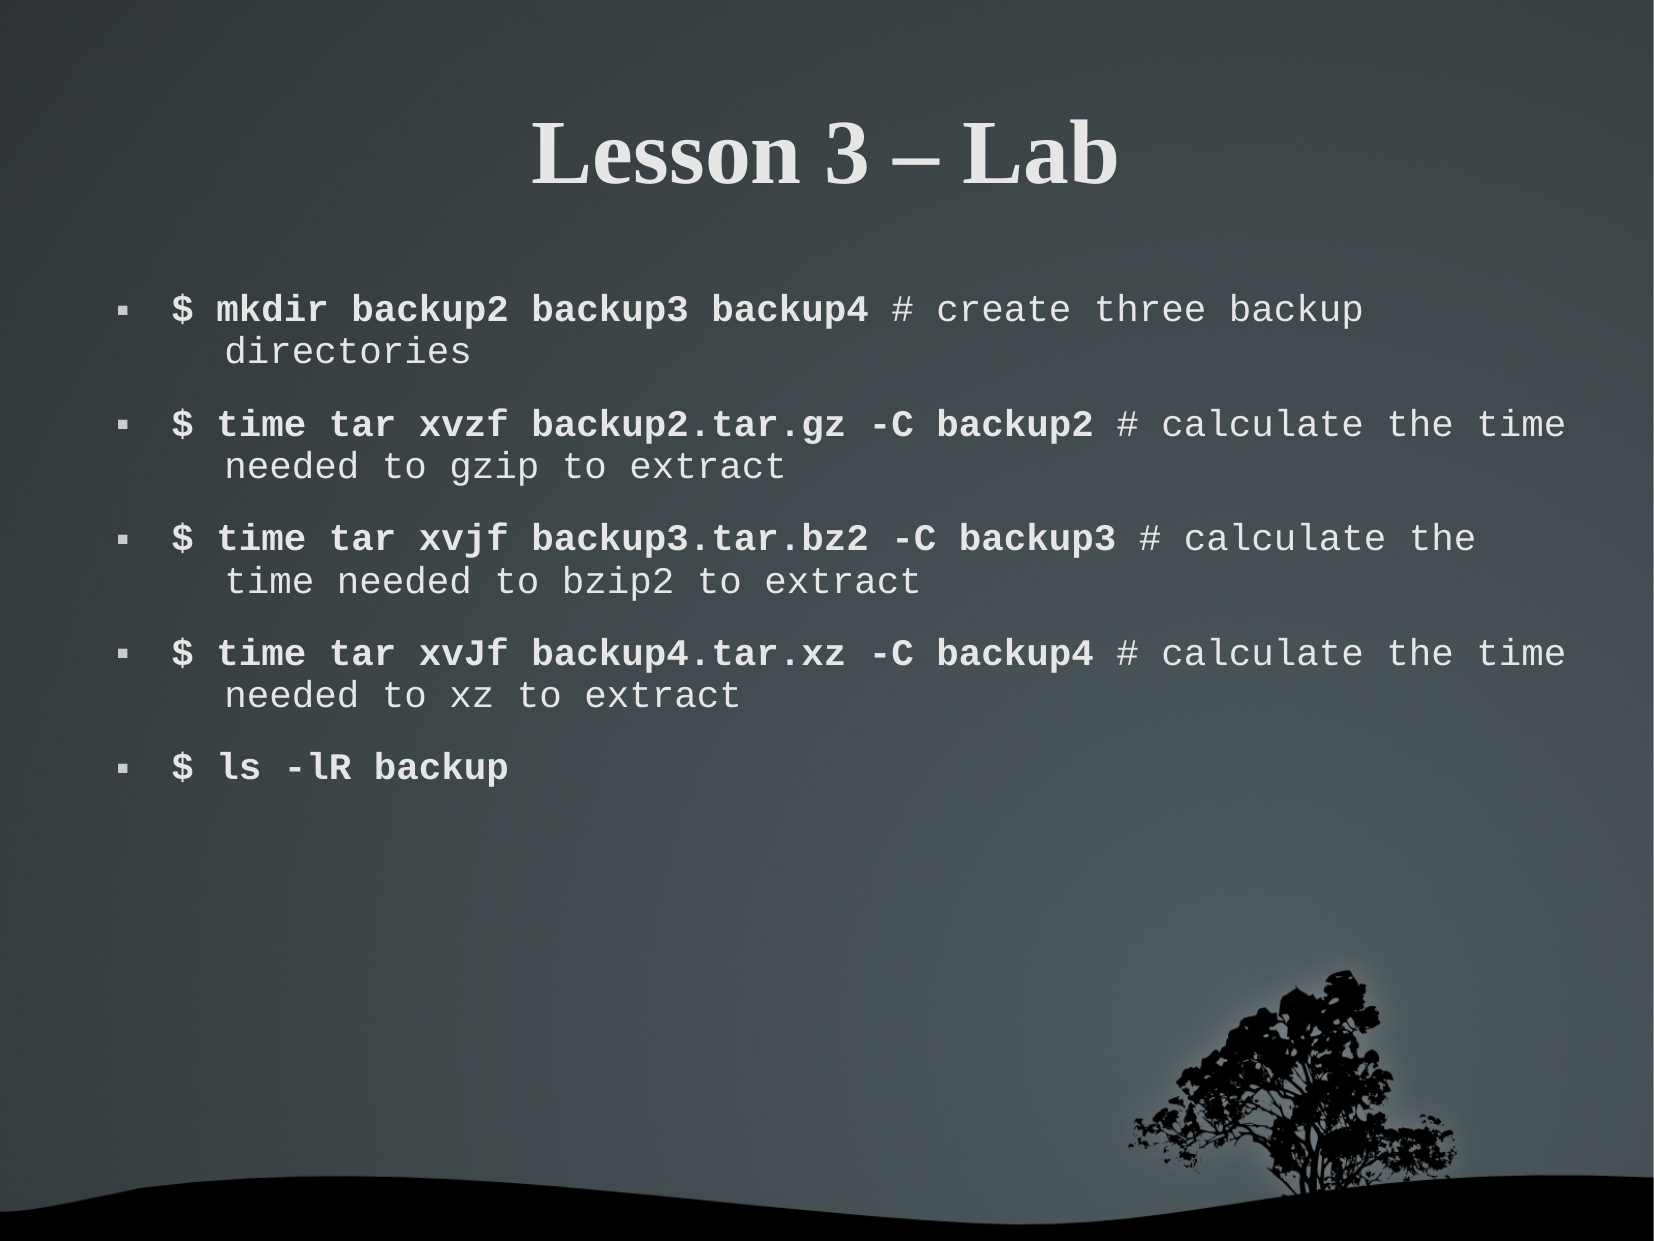

# Lesson 3 – Lab
$ mkdir backup2 backup3 backup4 # create three backup directories
$ time tar xvzf backup2.tar.gz -C backup2 # calculate the time needed to gzip to extract
$ time tar xvjf backup3.tar.bz2 -C backup3 # calculate the time needed to bzip2 to extract
$ time tar xvJf backup4.tar.xz -C backup4 # calculate the time needed to xz to extract
$ ls -lR backup